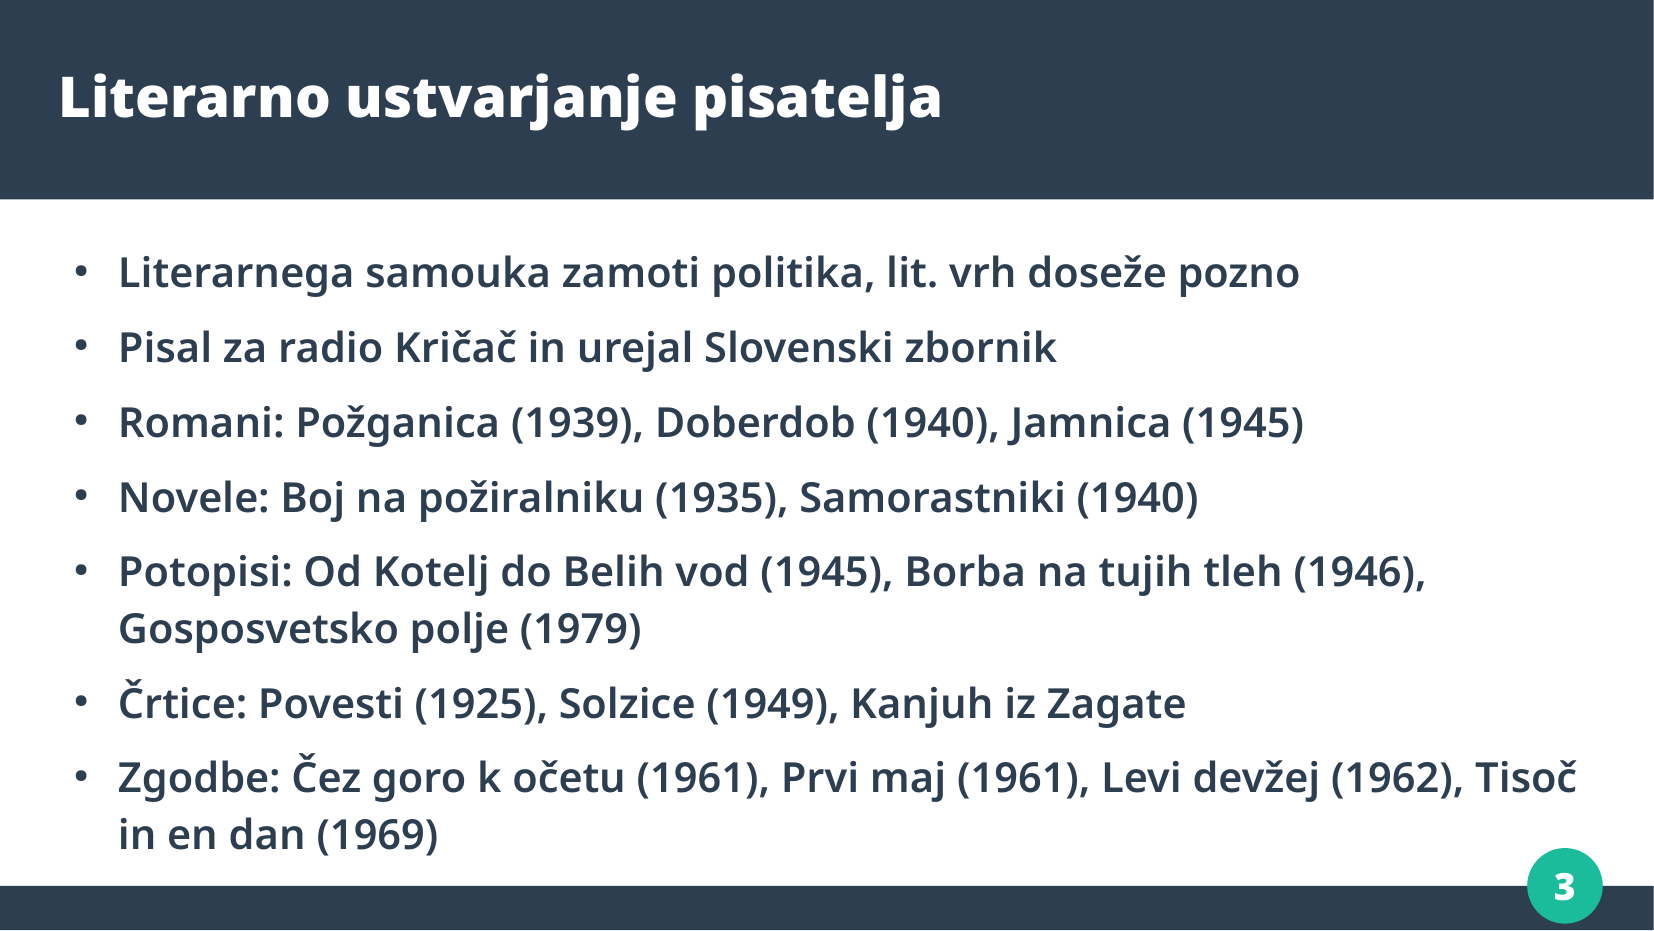

# Literarno ustvarjanje pisatelja
Literarnega samouka zamoti politika, lit. vrh doseže pozno
Pisal za radio Kričač in urejal Slovenski zbornik
Romani: Požganica (1939), Doberdob (1940), Jamnica (1945)
Novele: Boj na požiralniku (1935), Samorastniki (1940)
Potopisi: Od Kotelj do Belih vod (1945), Borba na tujih tleh (1946), Gosposvetsko polje (1979)
Črtice: Povesti (1925), Solzice (1949), Kanjuh iz Zagate
Zgodbe: Čez goro k očetu (1961), Prvi maj (1961), Levi devžej (1962), Tisoč in en dan (1969)